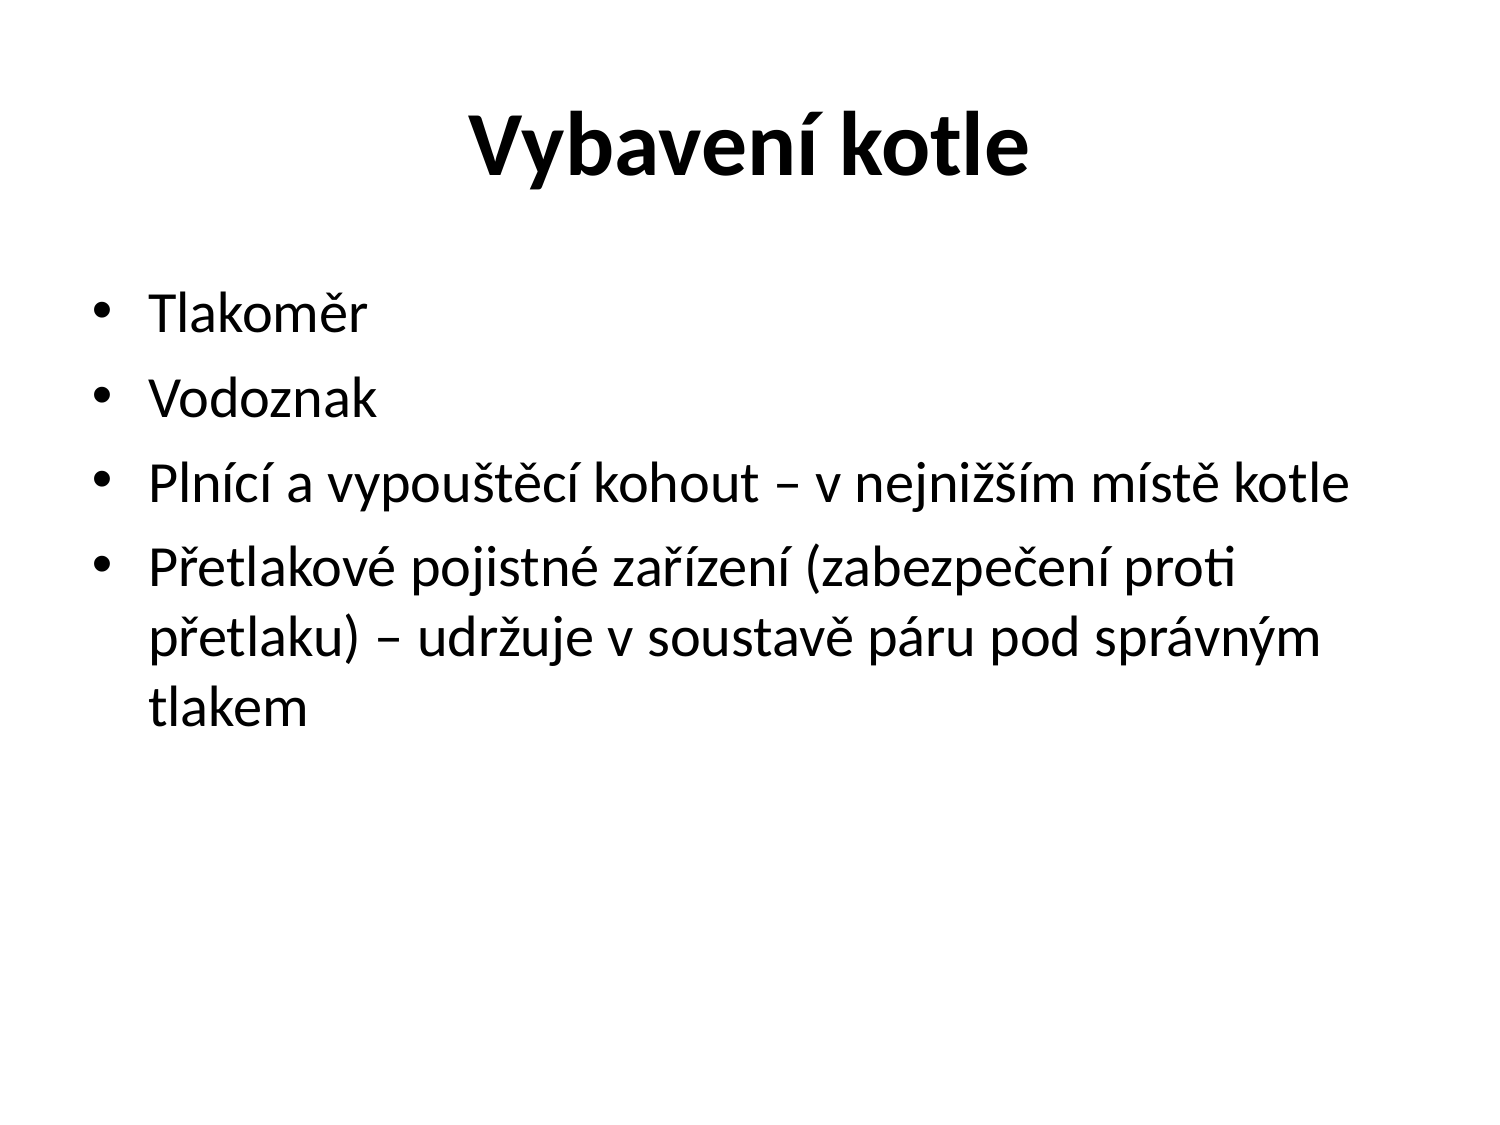

# Vybavení kotle
Tlakoměr
Vodoznak
Plnící a vypouštěcí kohout – v nejnižším místě kotle
Přetlakové pojistné zařízení (zabezpečení proti přetlaku) – udržuje v soustavě páru pod správným tlakem